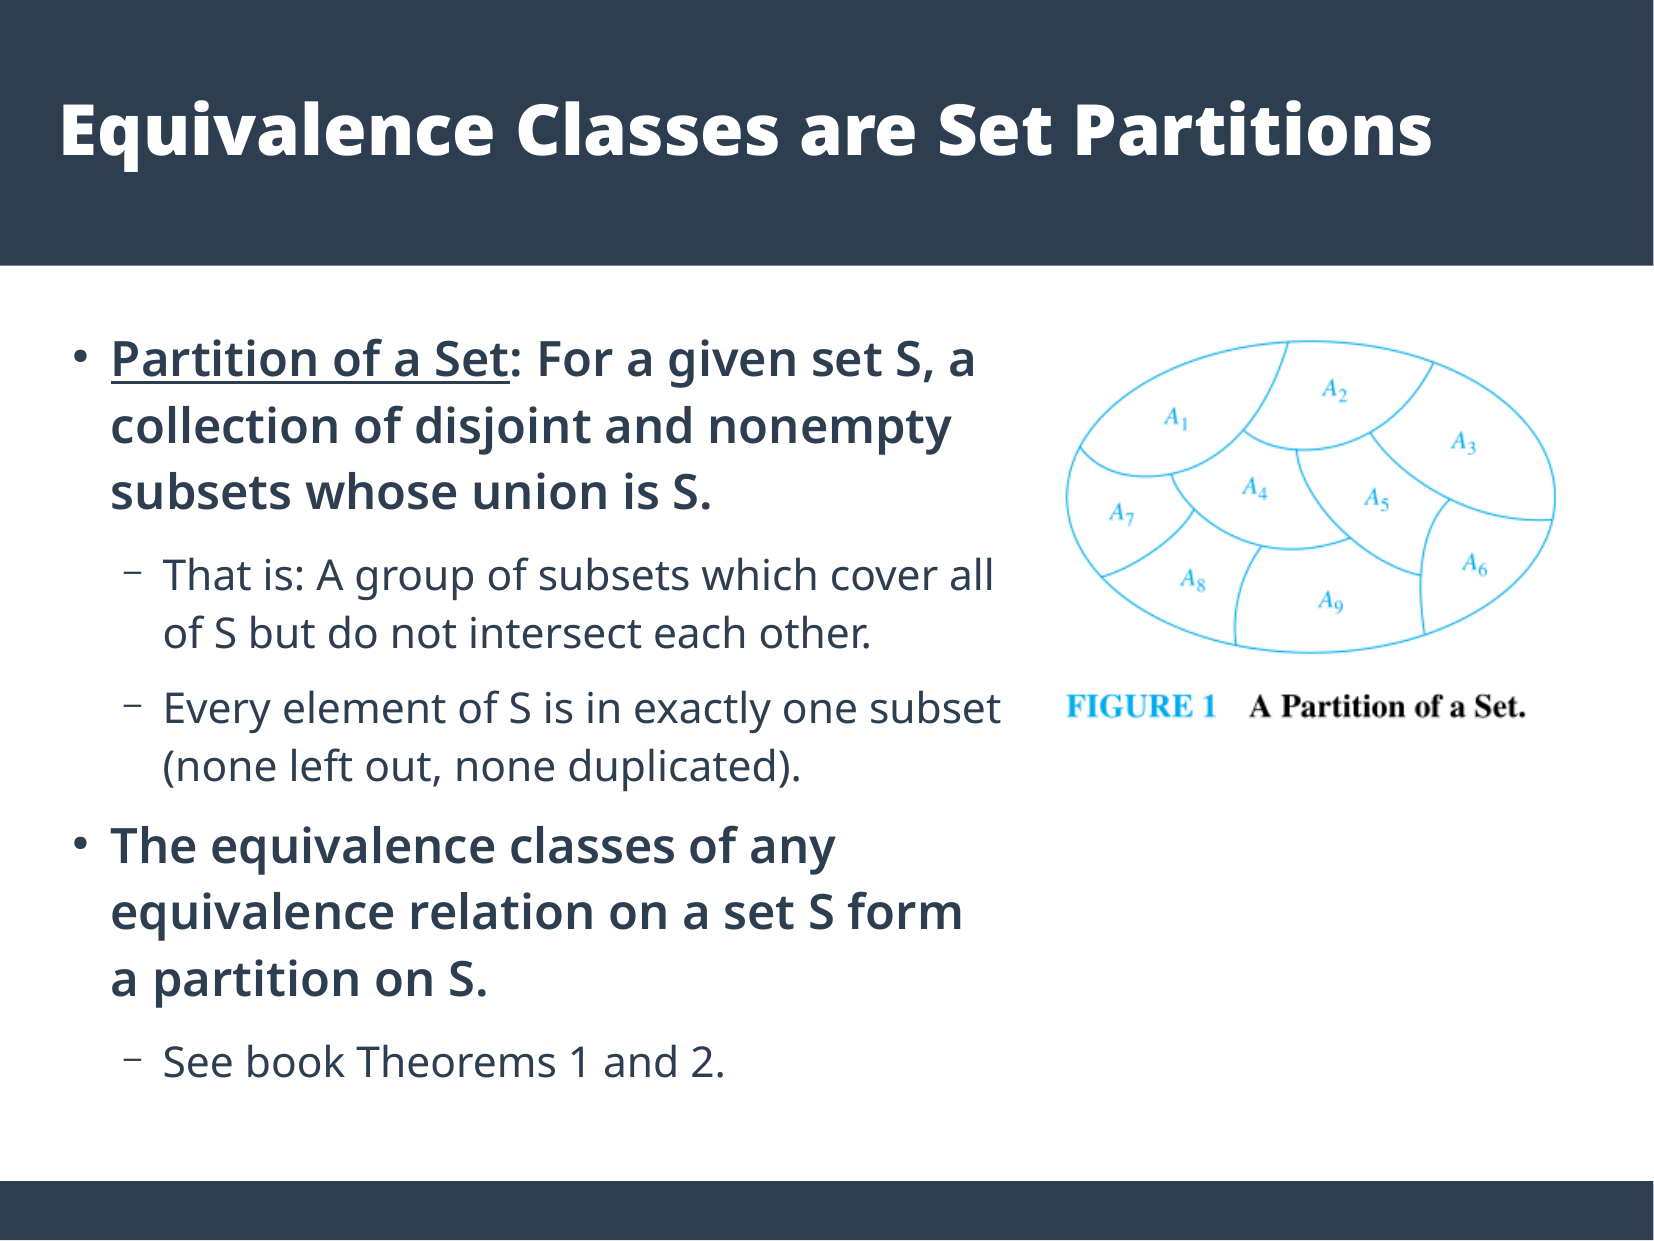

# Equivalence Classes are Set Partitions
Partition of a Set: For a given set S, a collection of disjoint and nonempty subsets whose union is S.
That is: A group of subsets which cover all of S but do not intersect each other.
Every element of S is in exactly one subset (none left out, none duplicated).
The equivalence classes of any equivalence relation on a set S form a partition on S.
See book Theorems 1 and 2.